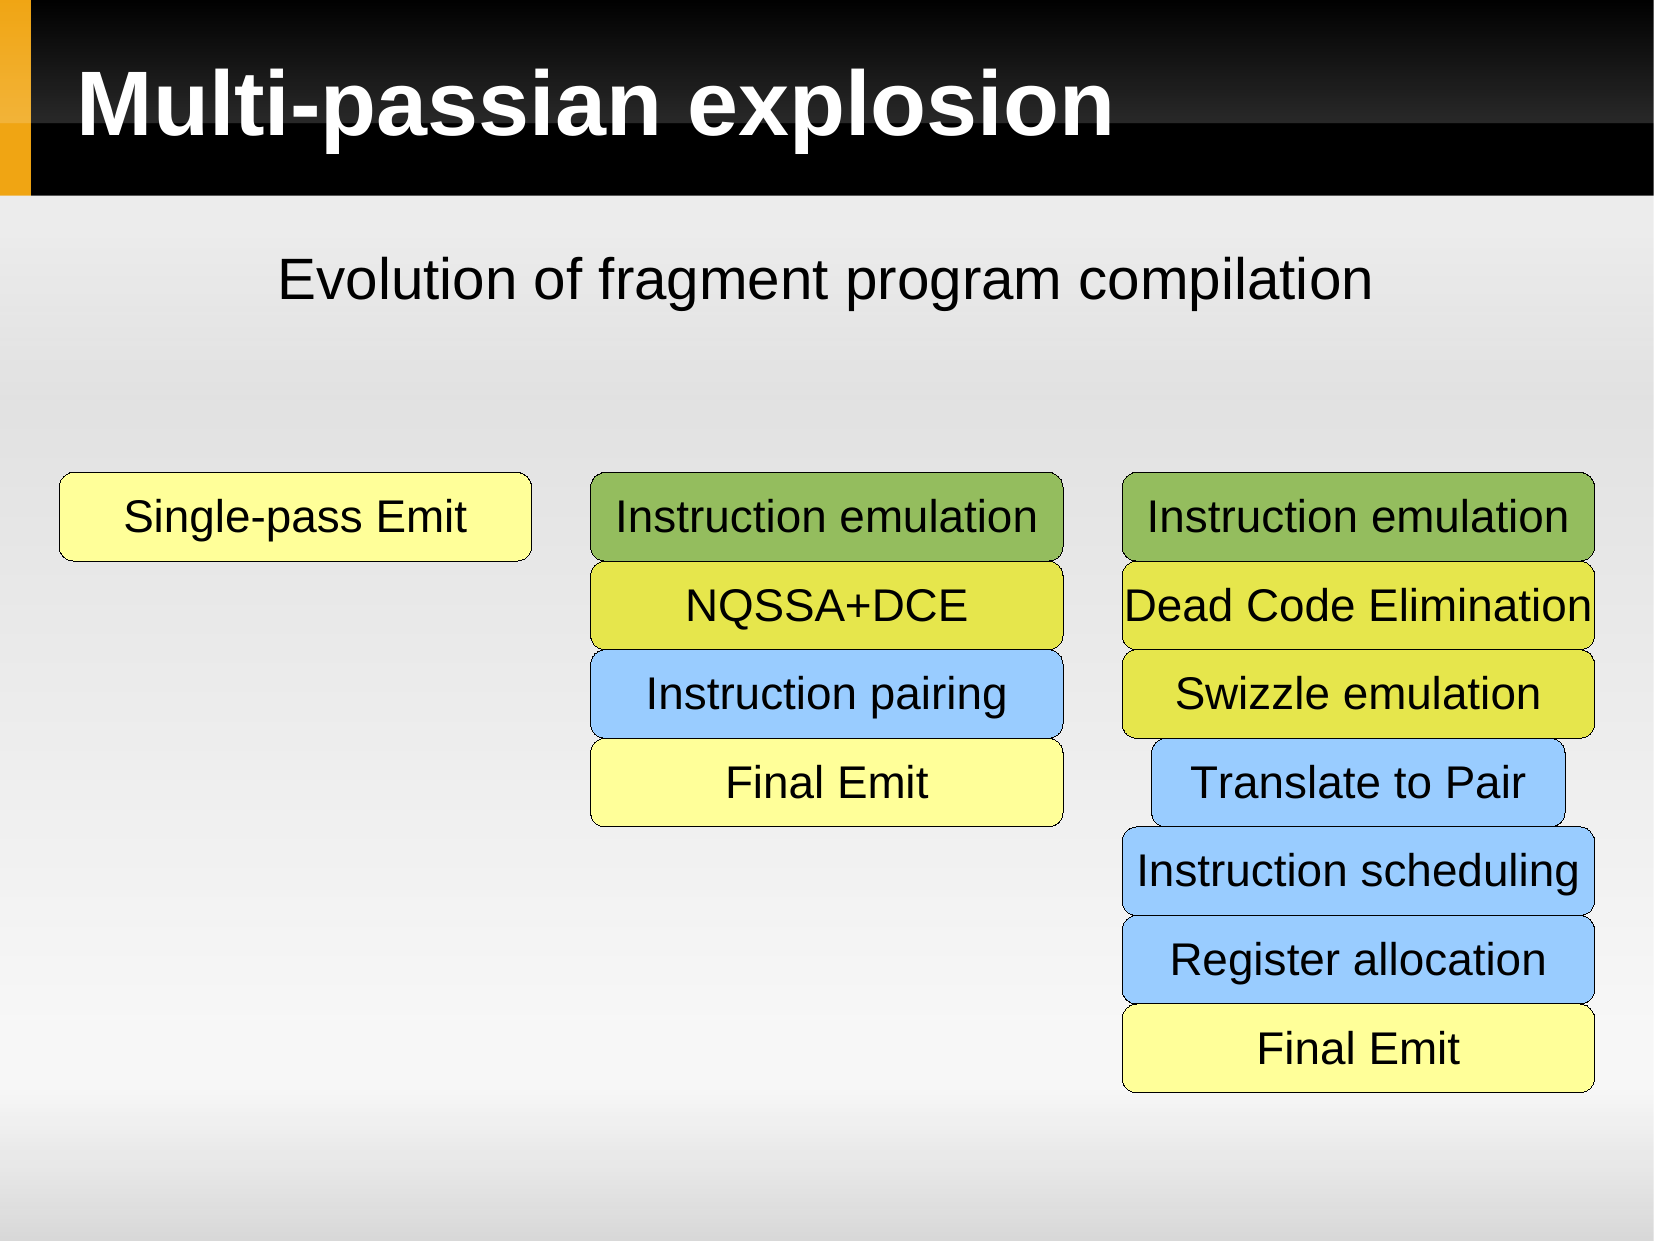

# Multi-passian explosion
Evolution of fragment program compilation
Single-pass Emit
Instruction emulation
Instruction emulation
NQSSA+DCE
Dead Code Elimination
Instruction pairing
Swizzle emulation
Final Emit
Translate to Pair
Instruction scheduling
Register allocation
Final Emit